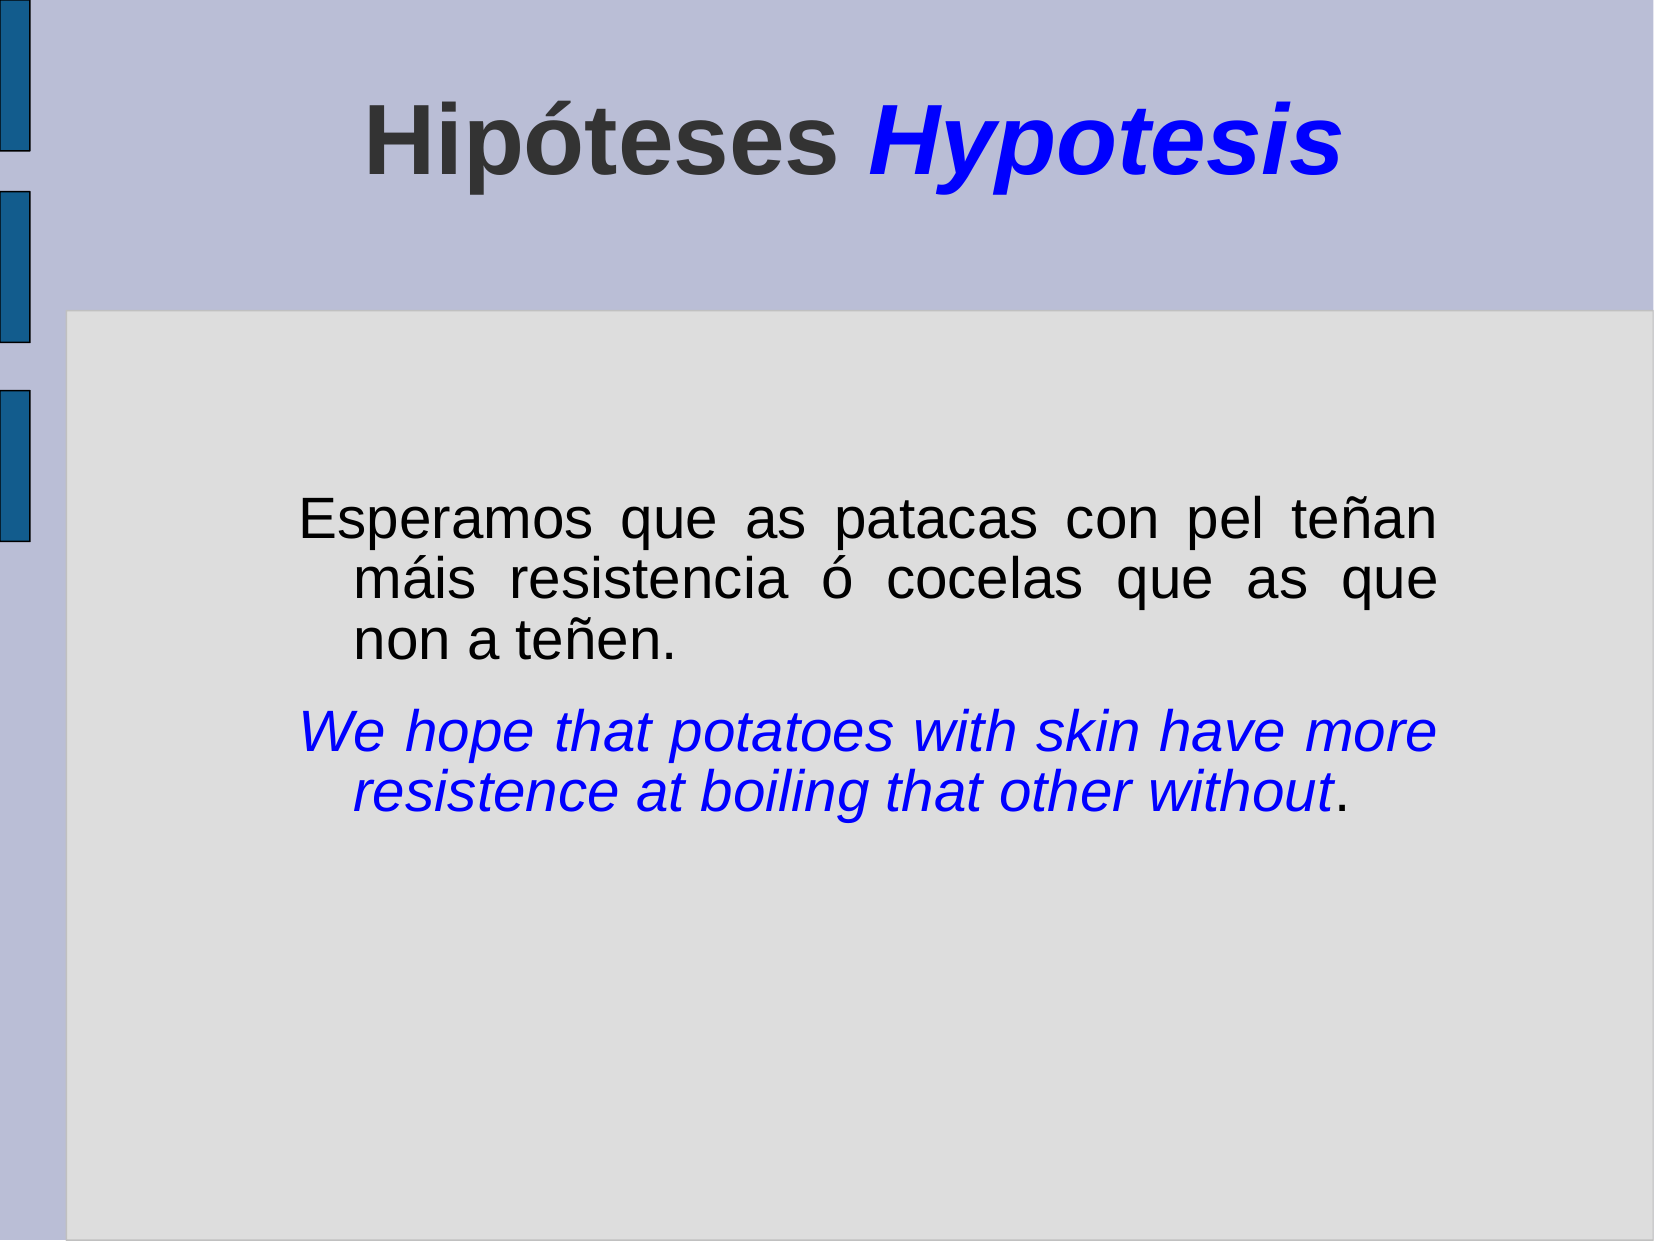

Hipóteses Hypotesis
Esperamos que as patacas con pel teñan máis resistencia ó cocelas que as que non a teñen.
We hope that potatoes with skin have more resistence at boiling that other without.